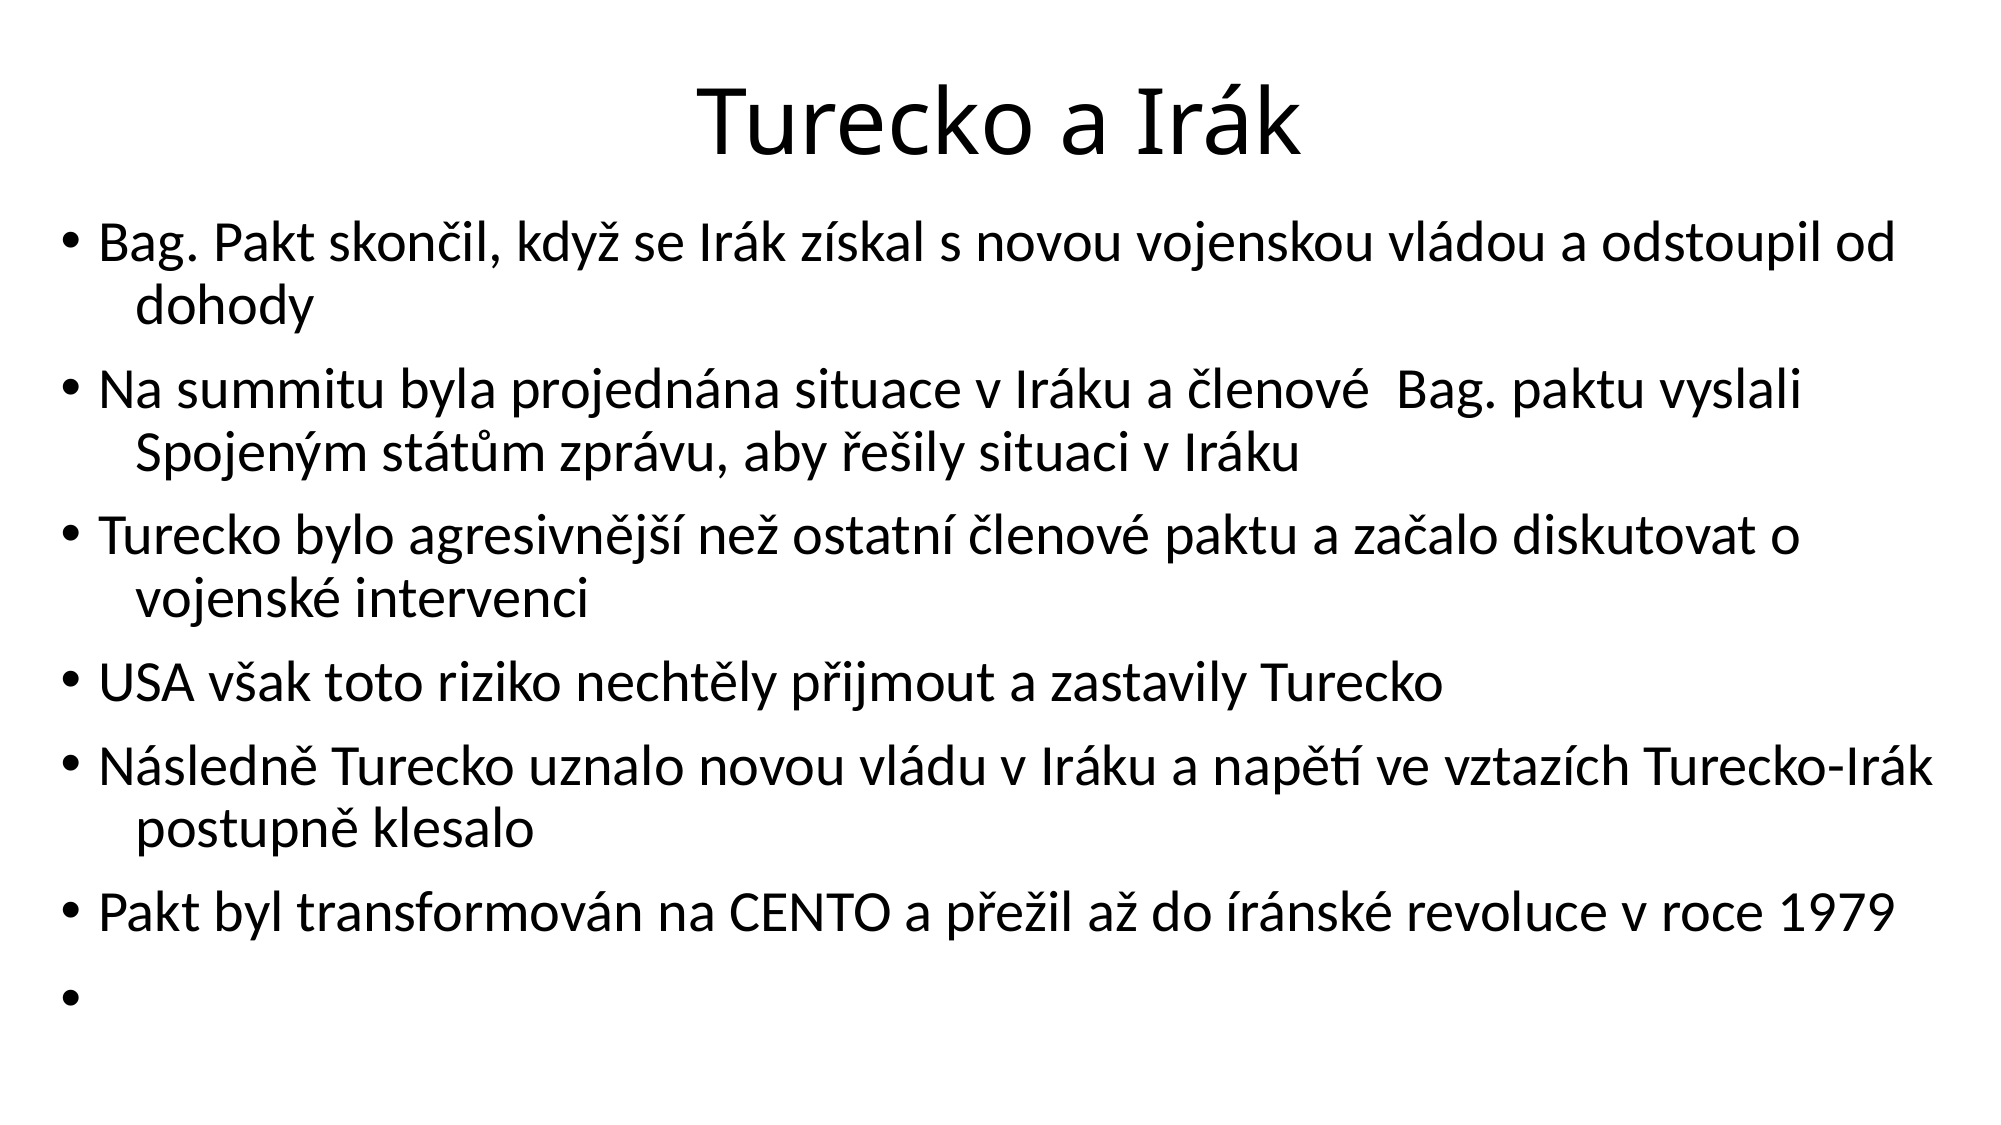

# Turecko a Irák
Bag. Pakt skončil, když se Irák získal s novou vojenskou vládou a odstoupil od dohody
Na summitu byla projednána situace v Iráku a členové Bag. paktu vyslali Spojeným státům zprávu, aby řešily situaci v Iráku
Turecko bylo agresivnější než ostatní členové paktu a začalo diskutovat o vojenské intervenci
USA však toto riziko nechtěly přijmout a zastavily Turecko
Následně Turecko uznalo novou vládu v Iráku a napětí ve vztazích Turecko-Irák postupně klesalo
Pakt byl transformován na CENTO a přežil až do íránské revoluce v roce 1979